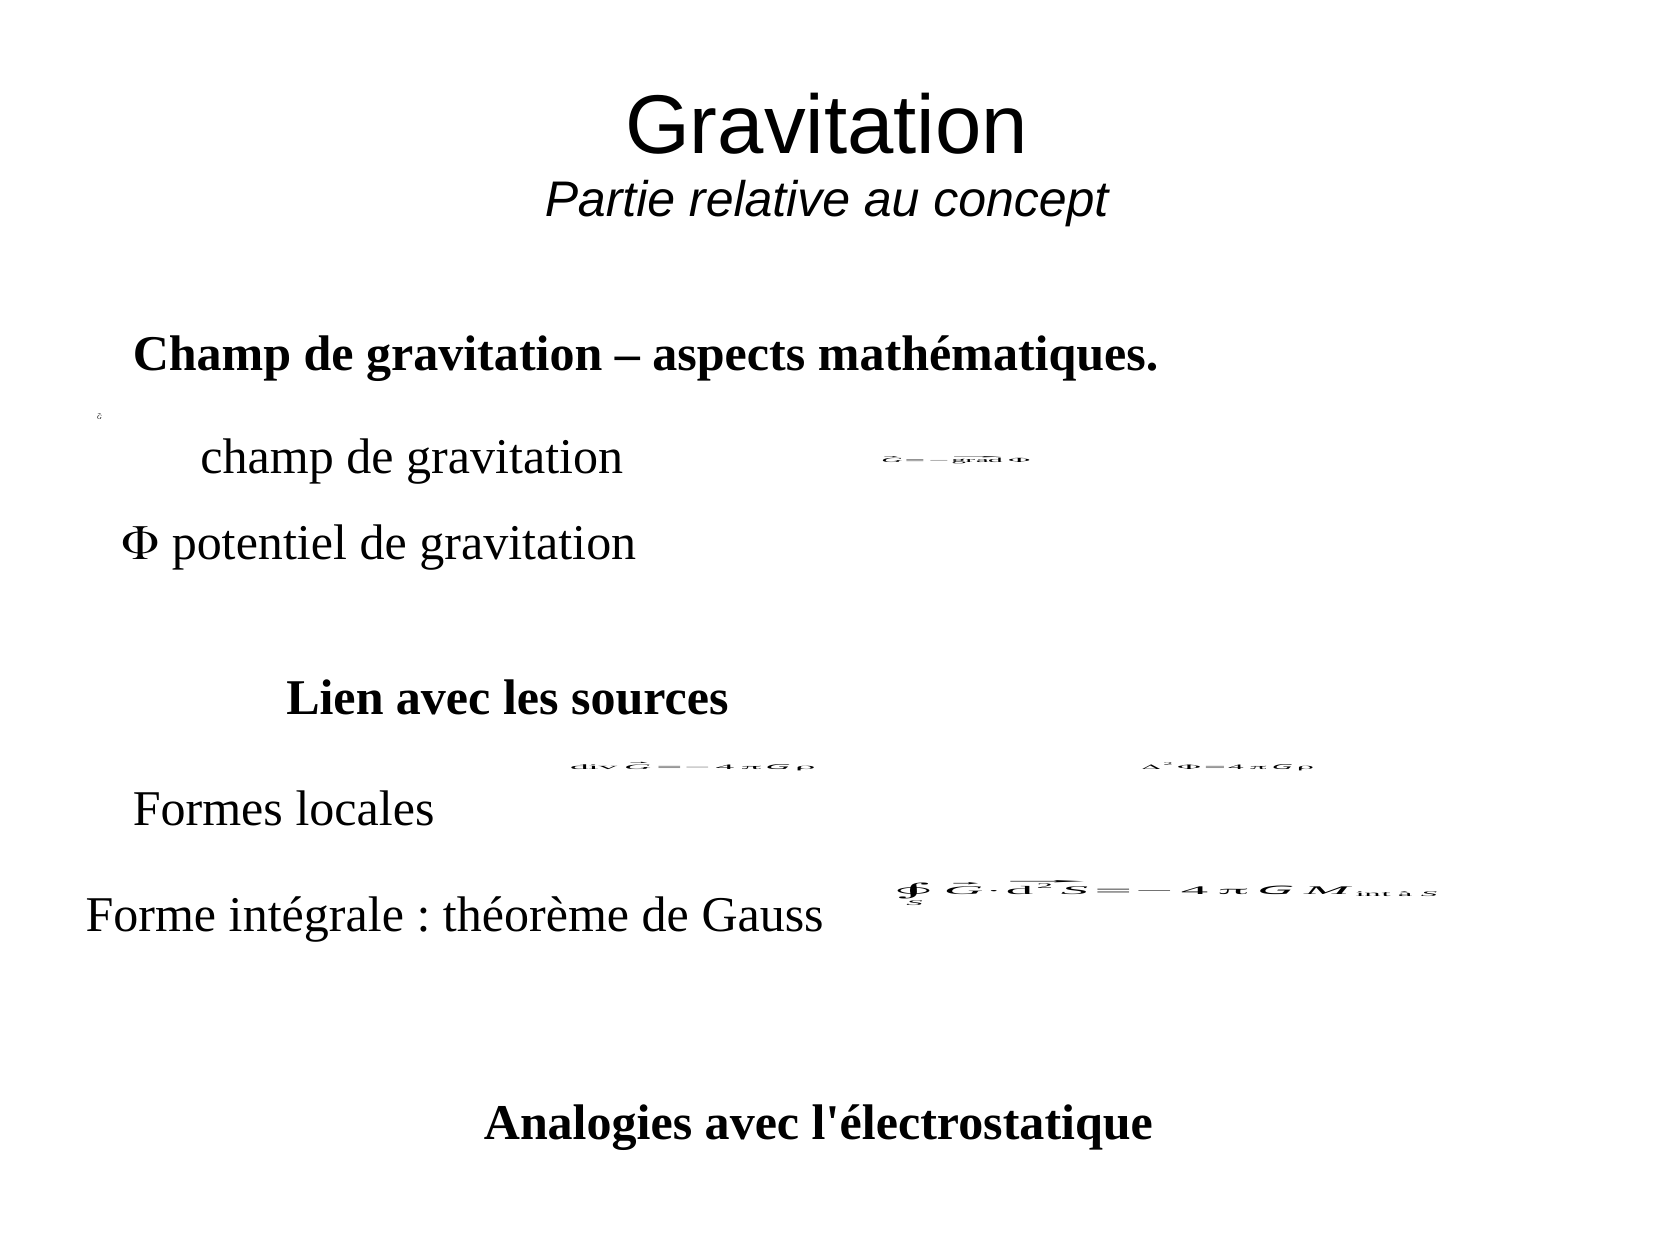

# Gravitation Partie relative au concept
Champ de gravitation – aspects mathématiques.
champ de gravitation
F potentiel de gravitation
Lien avec les sources
Formes locales
Forme intégrale : théorème de Gauss
Analogies avec l'électrostatique